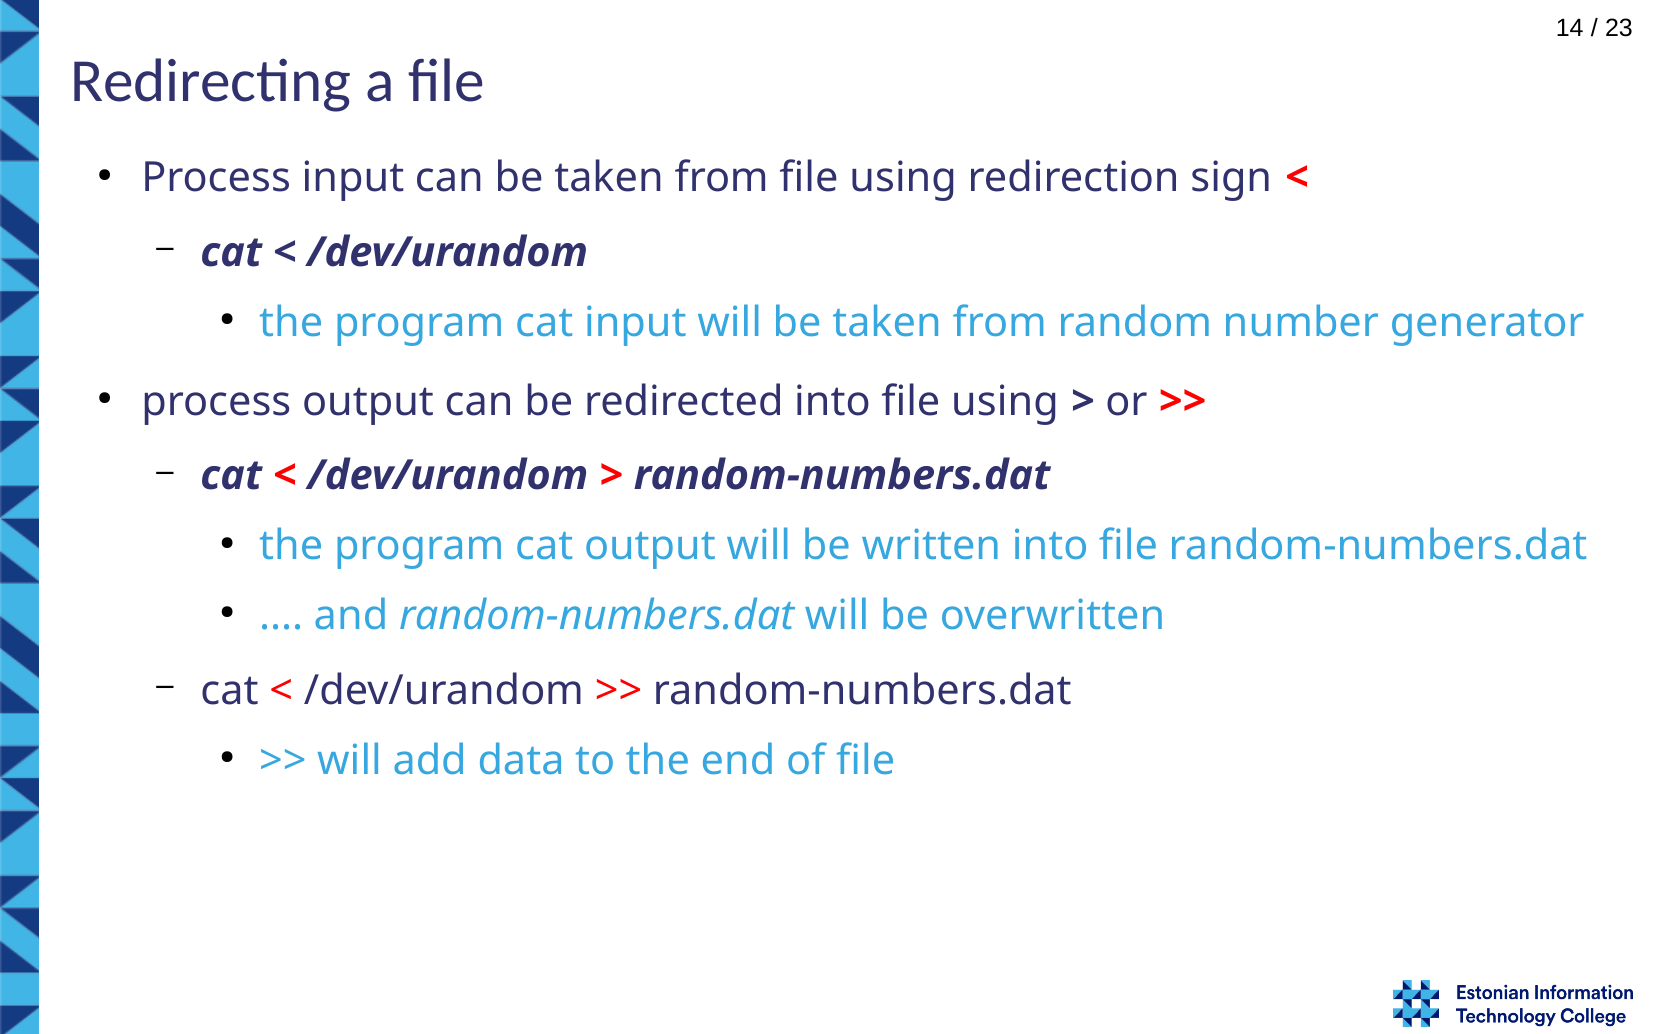

# Redirecting a file
Process input can be taken from file using redirection sign <
cat < /dev/urandom
the program cat input will be taken from random number generator
process output can be redirected into file using > or >>
cat < /dev/urandom > random-numbers.dat
the program cat output will be written into file random-numbers.dat
.... and random-numbers.dat will be overwritten
cat < /dev/urandom >> random-numbers.dat
>> will add data to the end of file